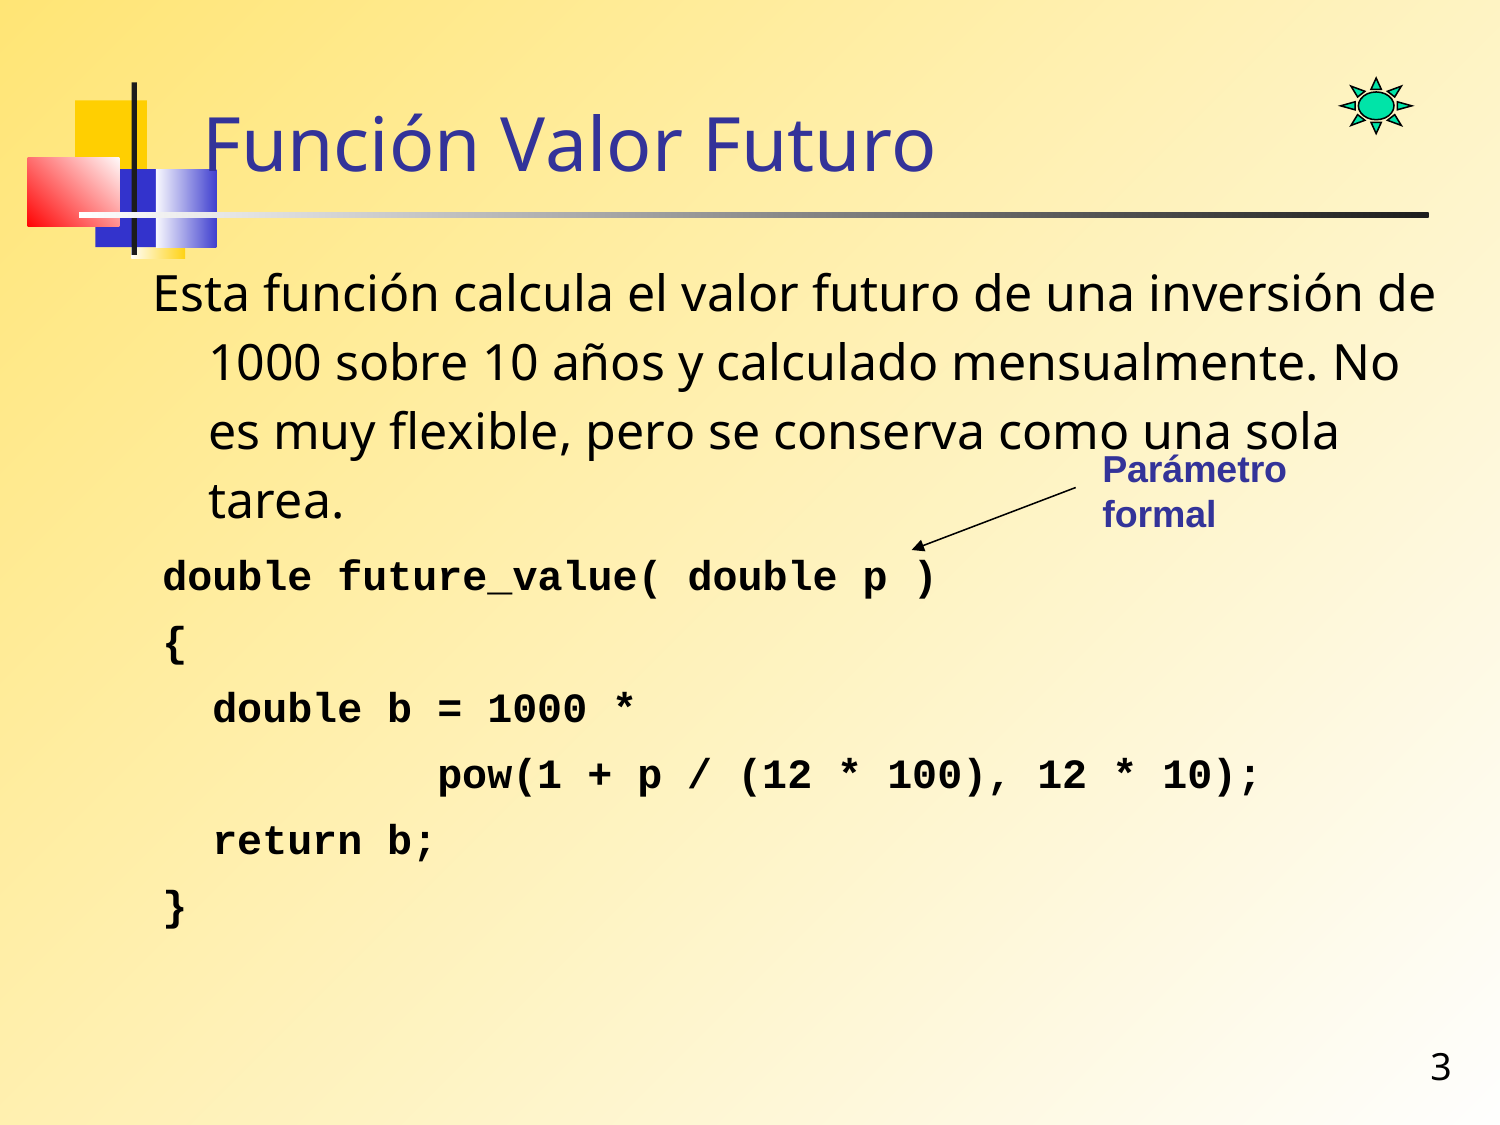

# Función Valor Futuro
Esta función calcula el valor futuro de una inversión de 1000 sobre 10 años y calculado mensualmente. No es muy flexible, pero se conserva como una sola tarea.
Parámetro formal
double future_value( double p )‏
{
 double b = 1000 *
 pow(1 + p / (12 * 100), 12 * 10);
 return b;
}
3